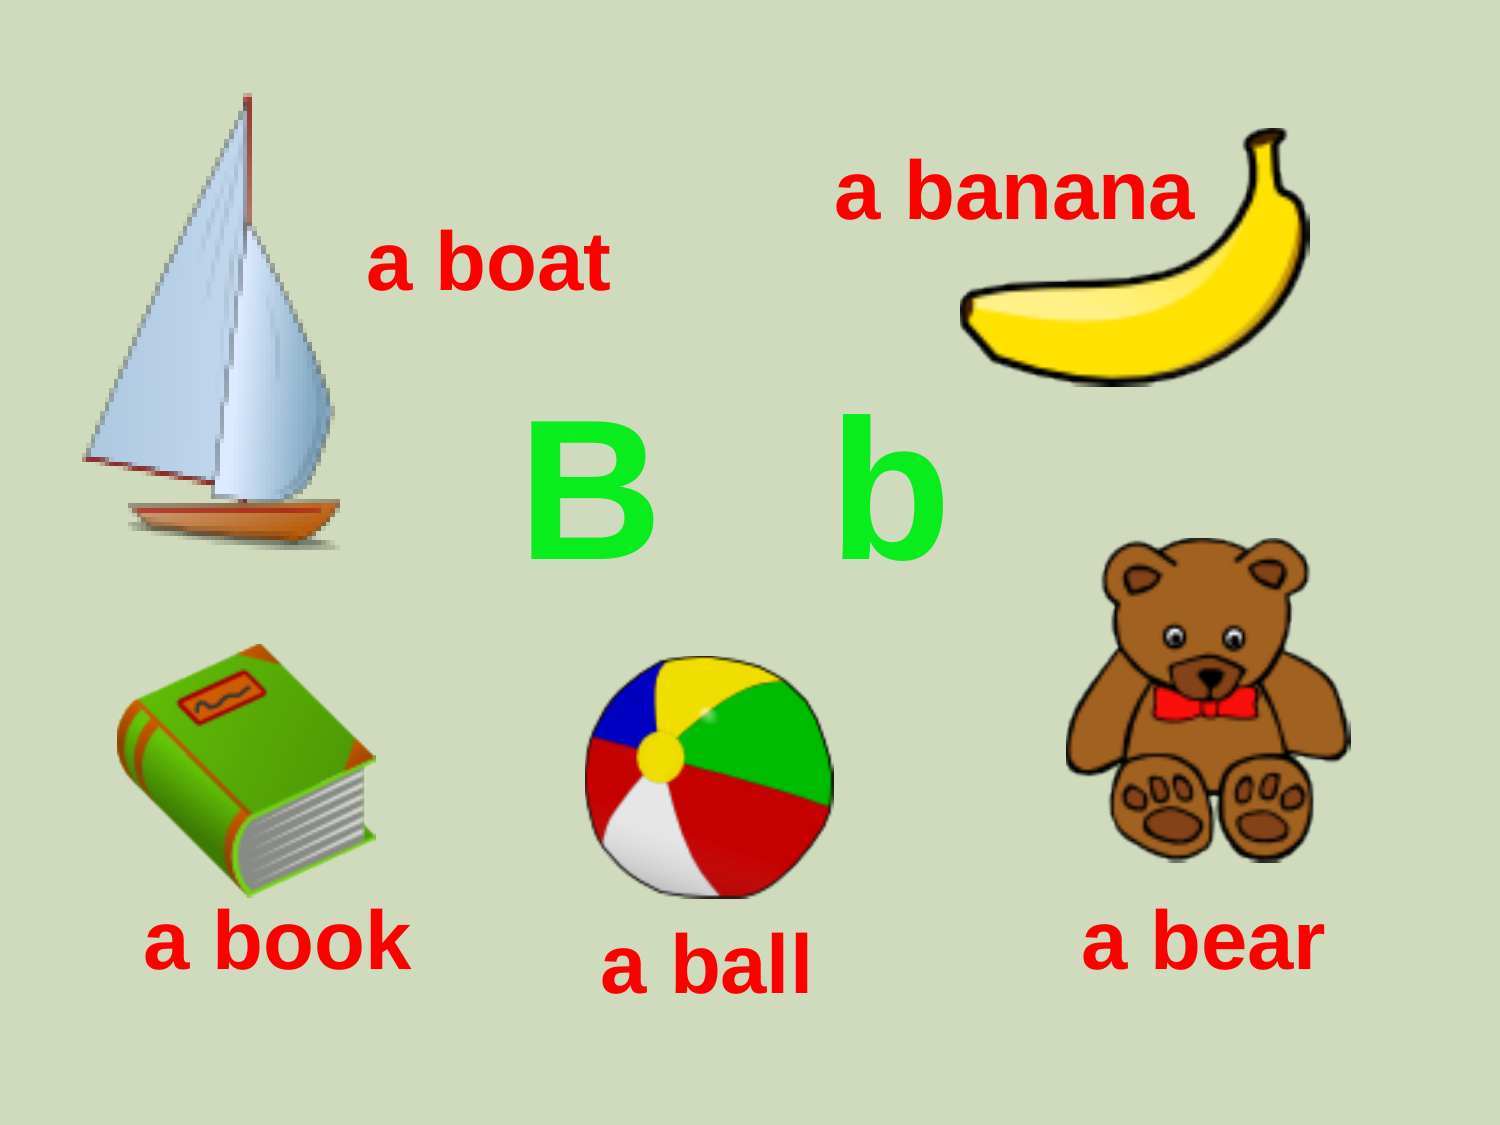

a banana
a boat
B b
a book
a bear
a ball